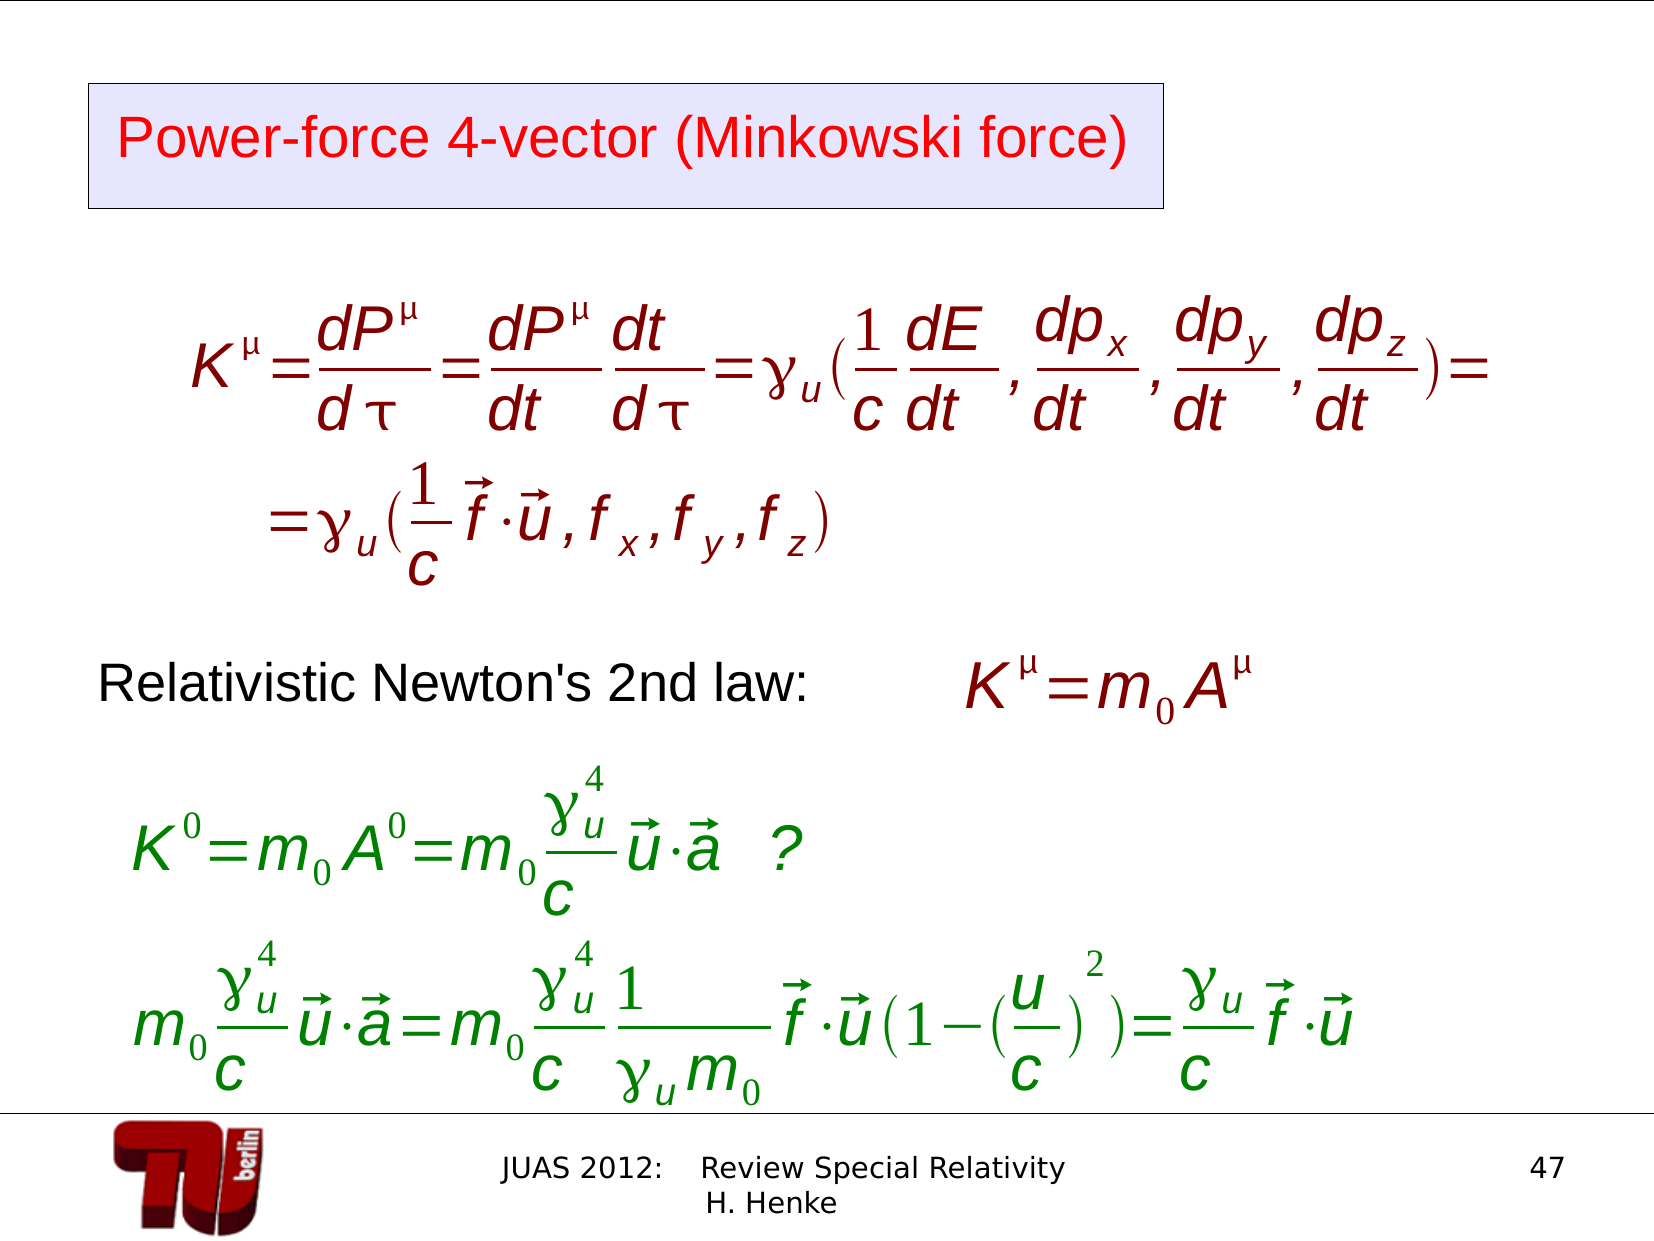

Power-force 4-vector (Minkowski force)
Relativistic Newton's 2nd law:
47